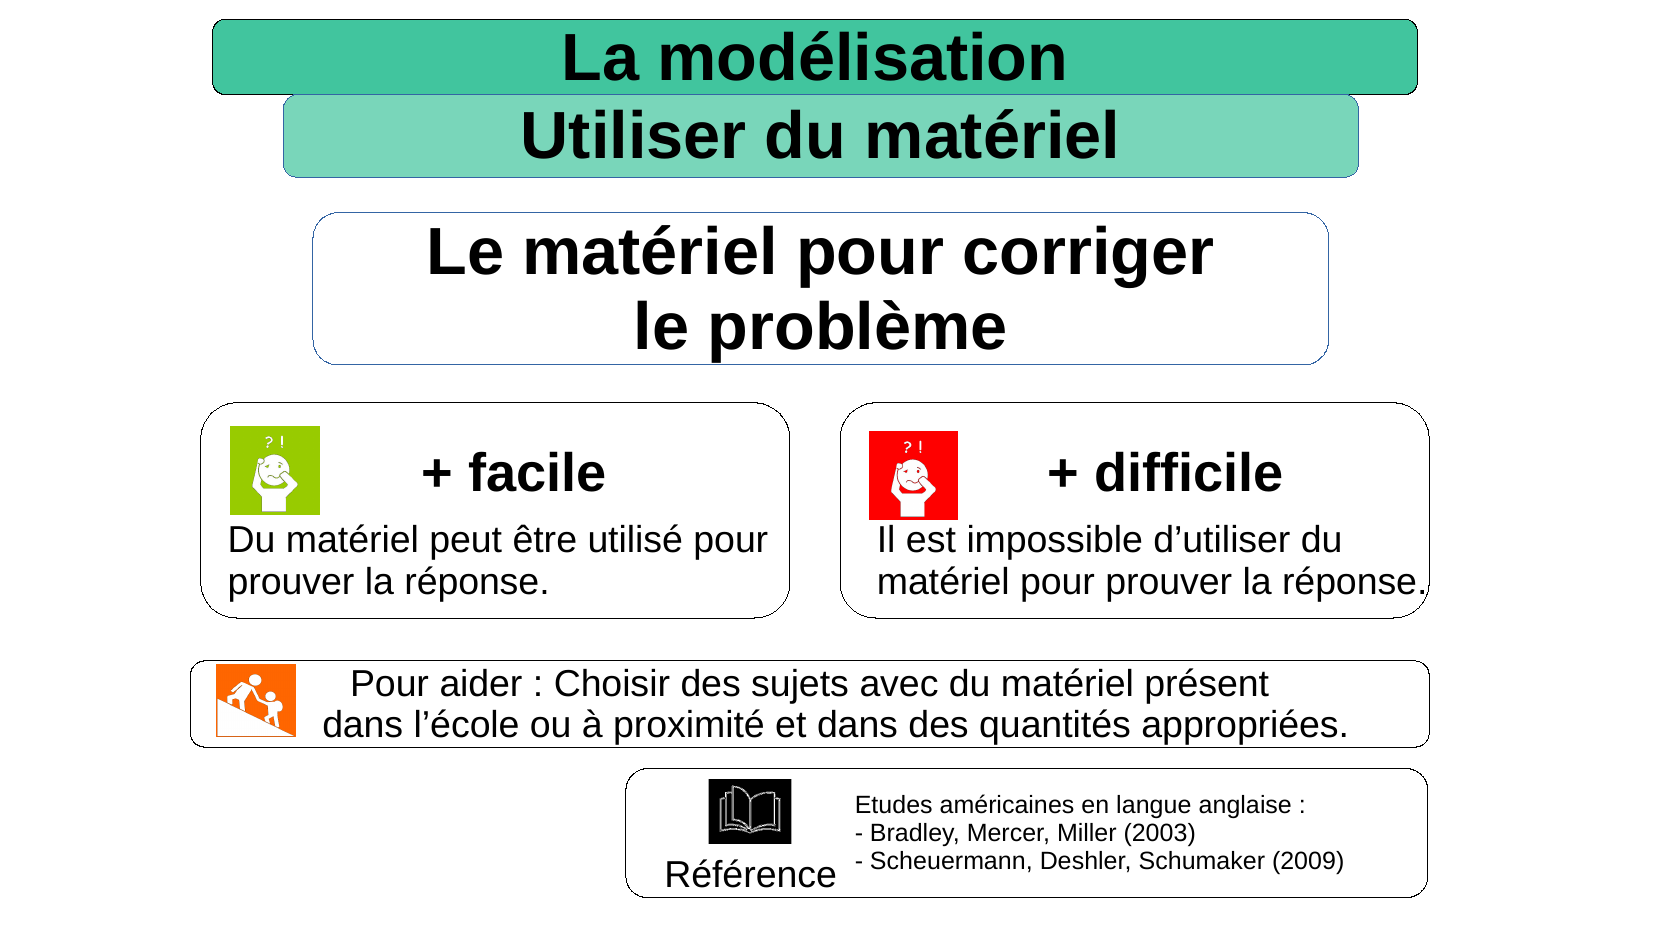

La modélisation
Utiliser du matériel
Le matériel pour corriger
le problème
+ facile
+ difficile
Du matériel peut être utilisé pour
prouver la réponse.
Il est impossible d’utiliser du
matériel pour prouver la réponse.
Pour aider : Choisir des sujets avec du matériel présent
 dans l’école ou à proximité et dans des quantités appropriées.
Etudes américaines en langue anglaise :
- Bradley, Mercer, Miller (2003)
- Scheuermann, Deshler, Schumaker (2009)
Référence